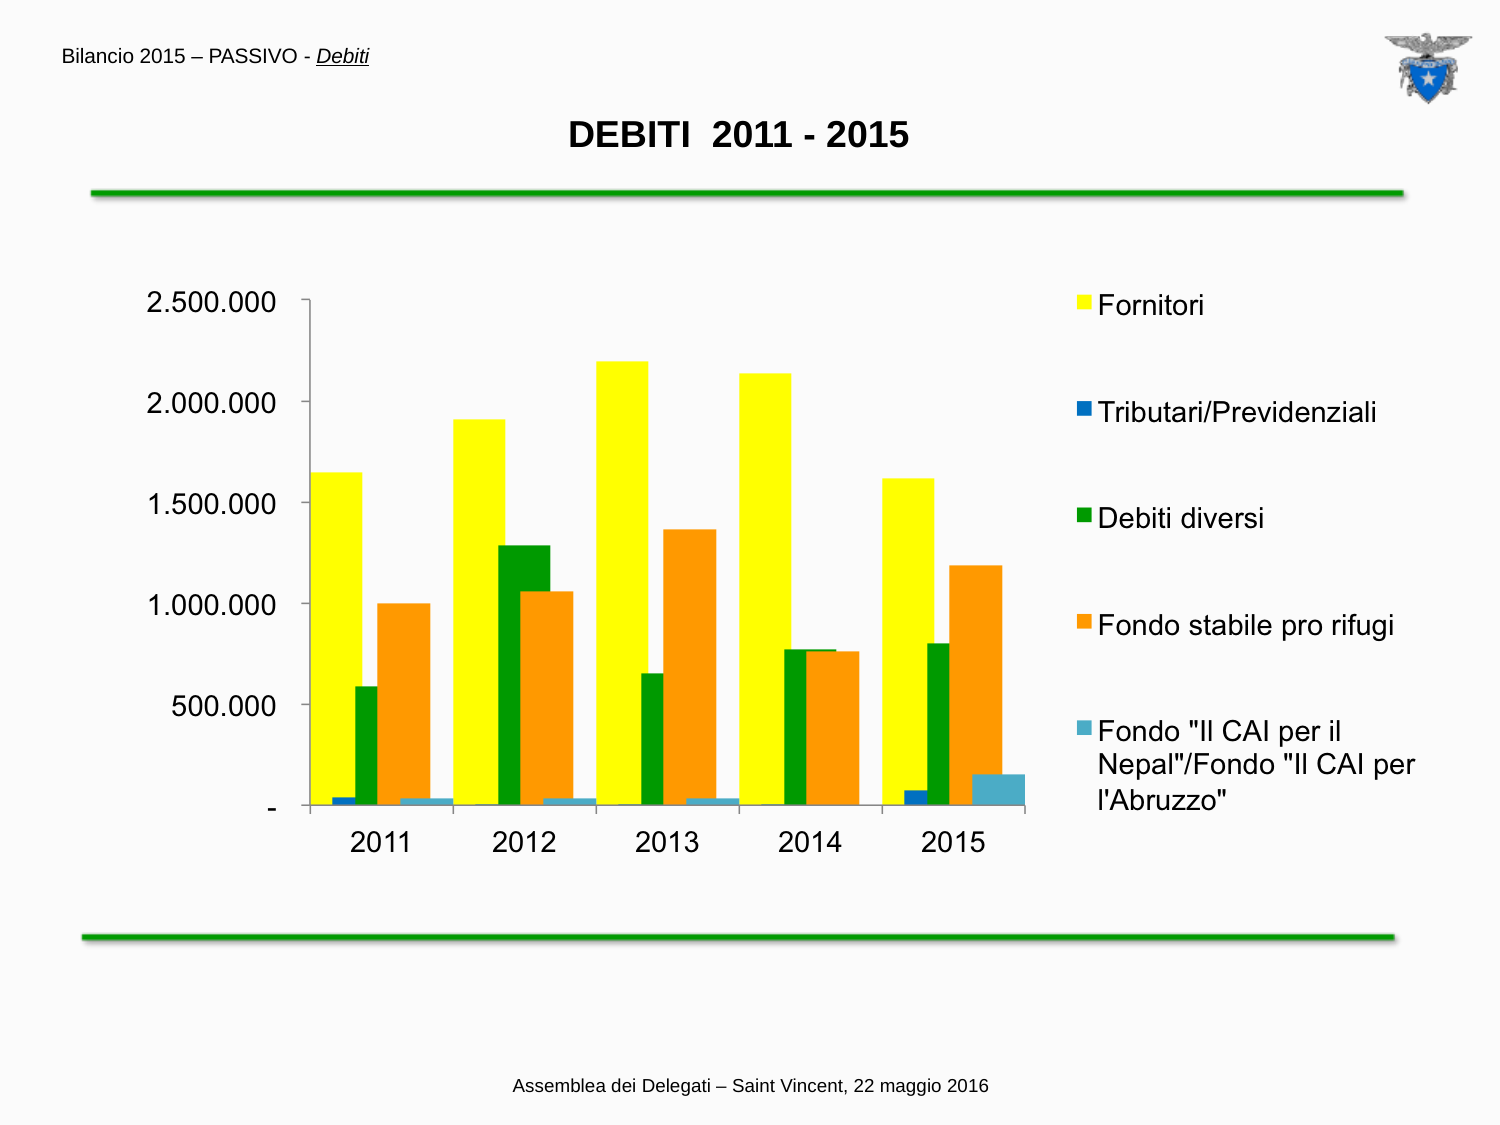

Bilancio 2015 – PASSIVO - Debiti
DEBITI 2011 - 2015
Assemblea dei Delegati – Saint Vincent, 22 maggio 2016